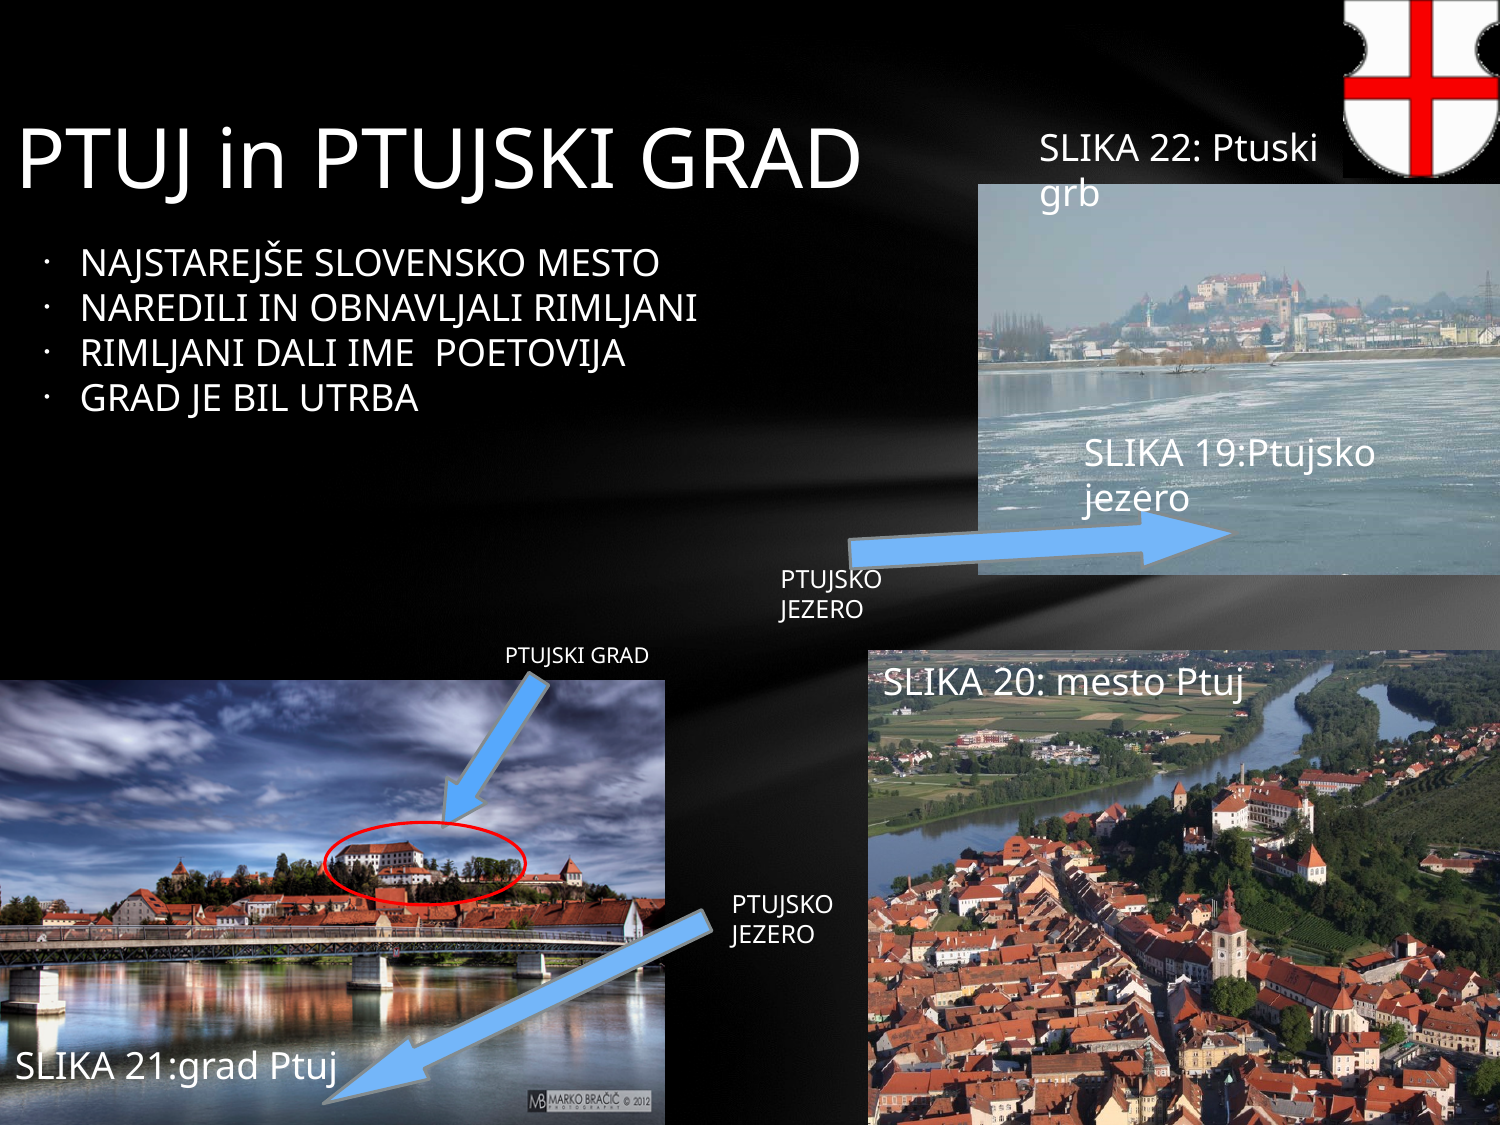

# PTUJ in PTUJSKI GRAD
SLIKA 22: Ptuski grb
NAJSTAREJŠE SLOVENSKO MESTO
NAREDILI IN OBNAVLJALI RIMLJANI
RIMLJANI DALI IME POETOVIJA
GRAD JE BIL UTRBA
SLIKA 19:Ptujsko jezero
PTUJSKO JEZERO
PTUJSKI GRAD
SLIKA 20: mesto Ptuj
PTUJSKO JEZERO
SLIKA 21:grad Ptuj